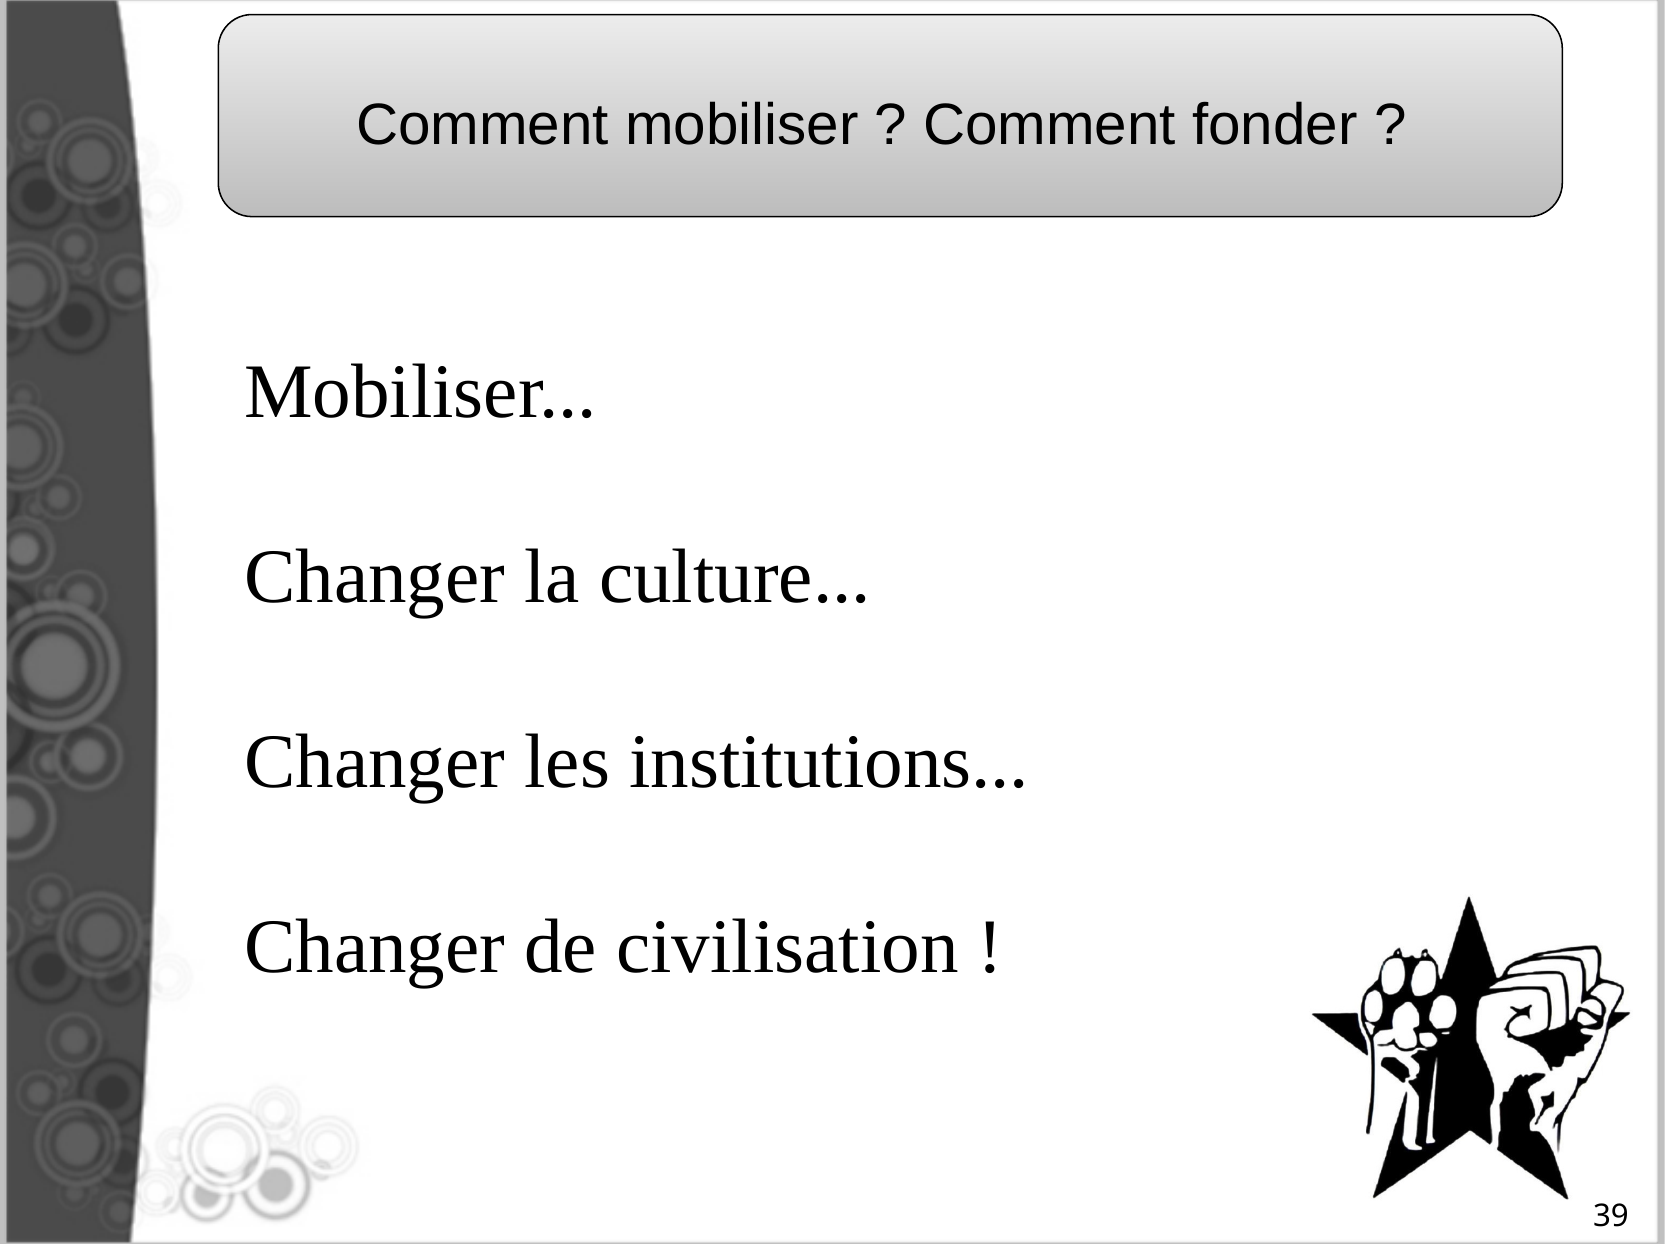

Comment mobiliser ? Comment fonder ?
Mobiliser...
Changer la culture...
Changer les institutions...
Changer de civilisation !